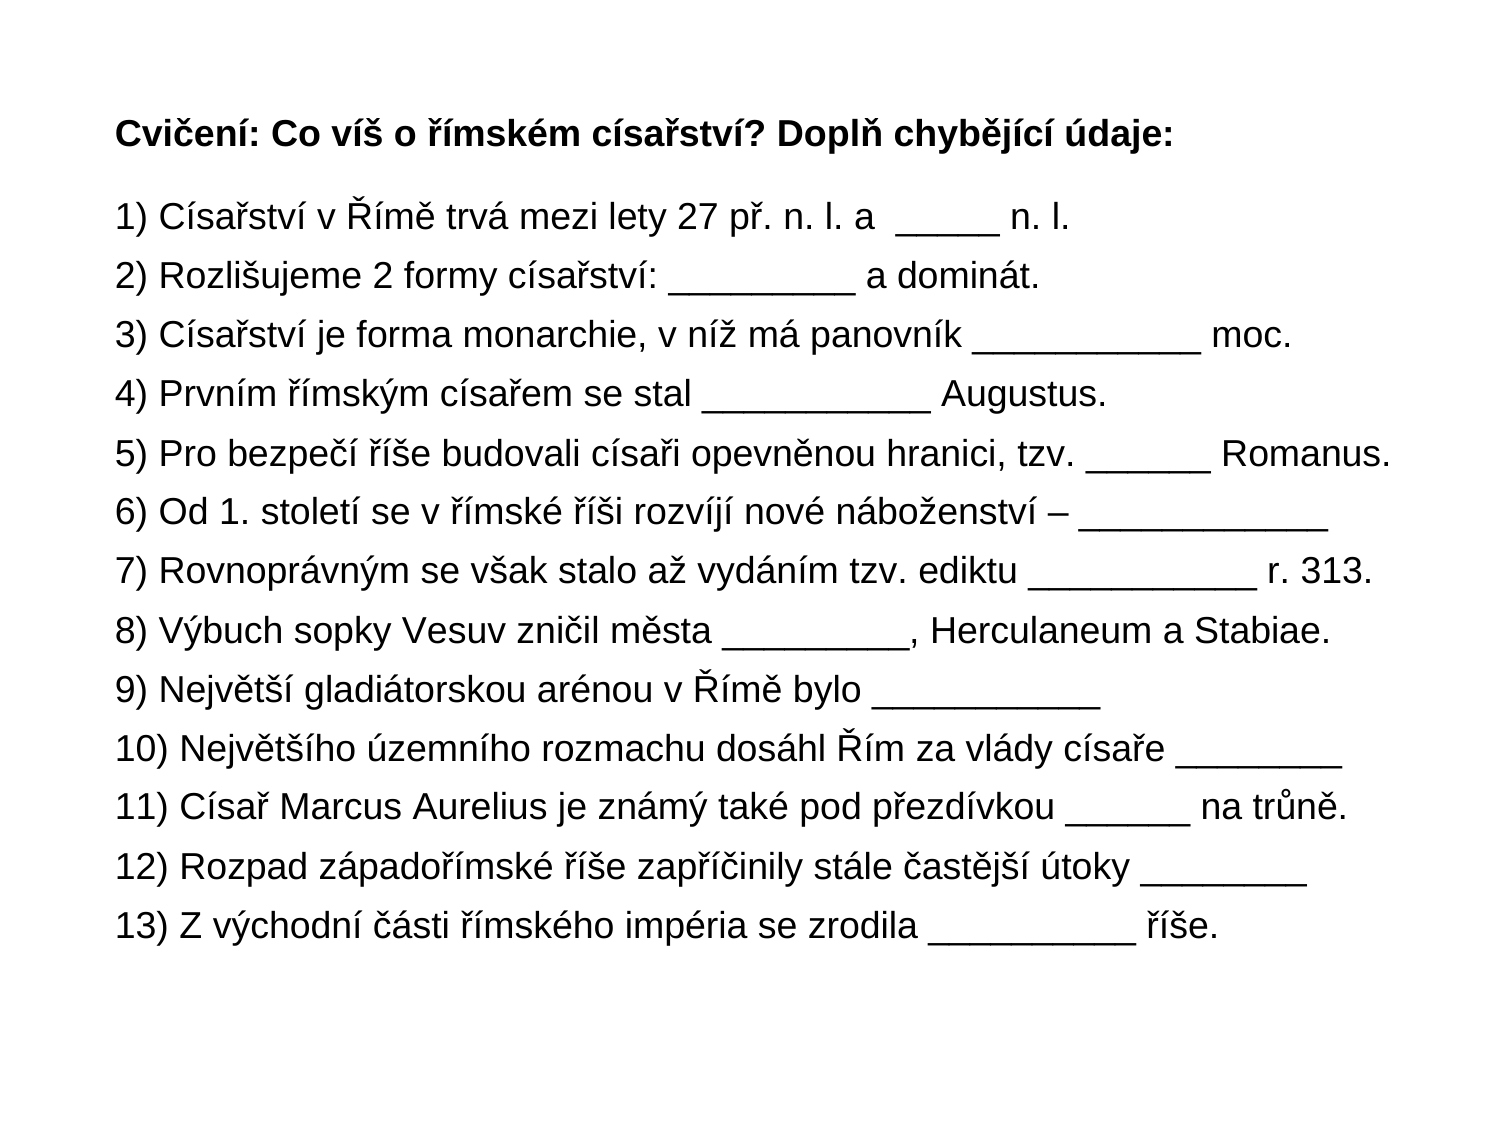

Cvičení: Co víš o římském císařství? Doplň chybějící údaje:
1) Císařství v Římě trvá mezi lety 27 př. n. l. a _____ n. l.
2) Rozlišujeme 2 formy císařství: _________ a dominát.
3) Císařství je forma monarchie, v níž má panovník ___________ moc.
4) Prvním římským císařem se stal ___________ Augustus.
5) Pro bezpečí říše budovali císaři opevněnou hranici, tzv. ______ Romanus.
6) Od 1. století se v římské říši rozvíjí nové náboženství ‒ ____________
7) Rovnoprávným se však stalo až vydáním tzv. ediktu ___________ r. 313.
8) Výbuch sopky Vesuv zničil města _________, Herculaneum a Stabiae.
9) Největší gladiátorskou arénou v Římě bylo ___________
10) Největšího územního rozmachu dosáhl Řím za vlády císaře ________
11) Císař Marcus Aurelius je známý také pod přezdívkou ______ na trůně.
12) Rozpad západořímské říše zapříčinily stále častější útoky ________
13) Z východní části římského impéria se zrodila __________ říše.